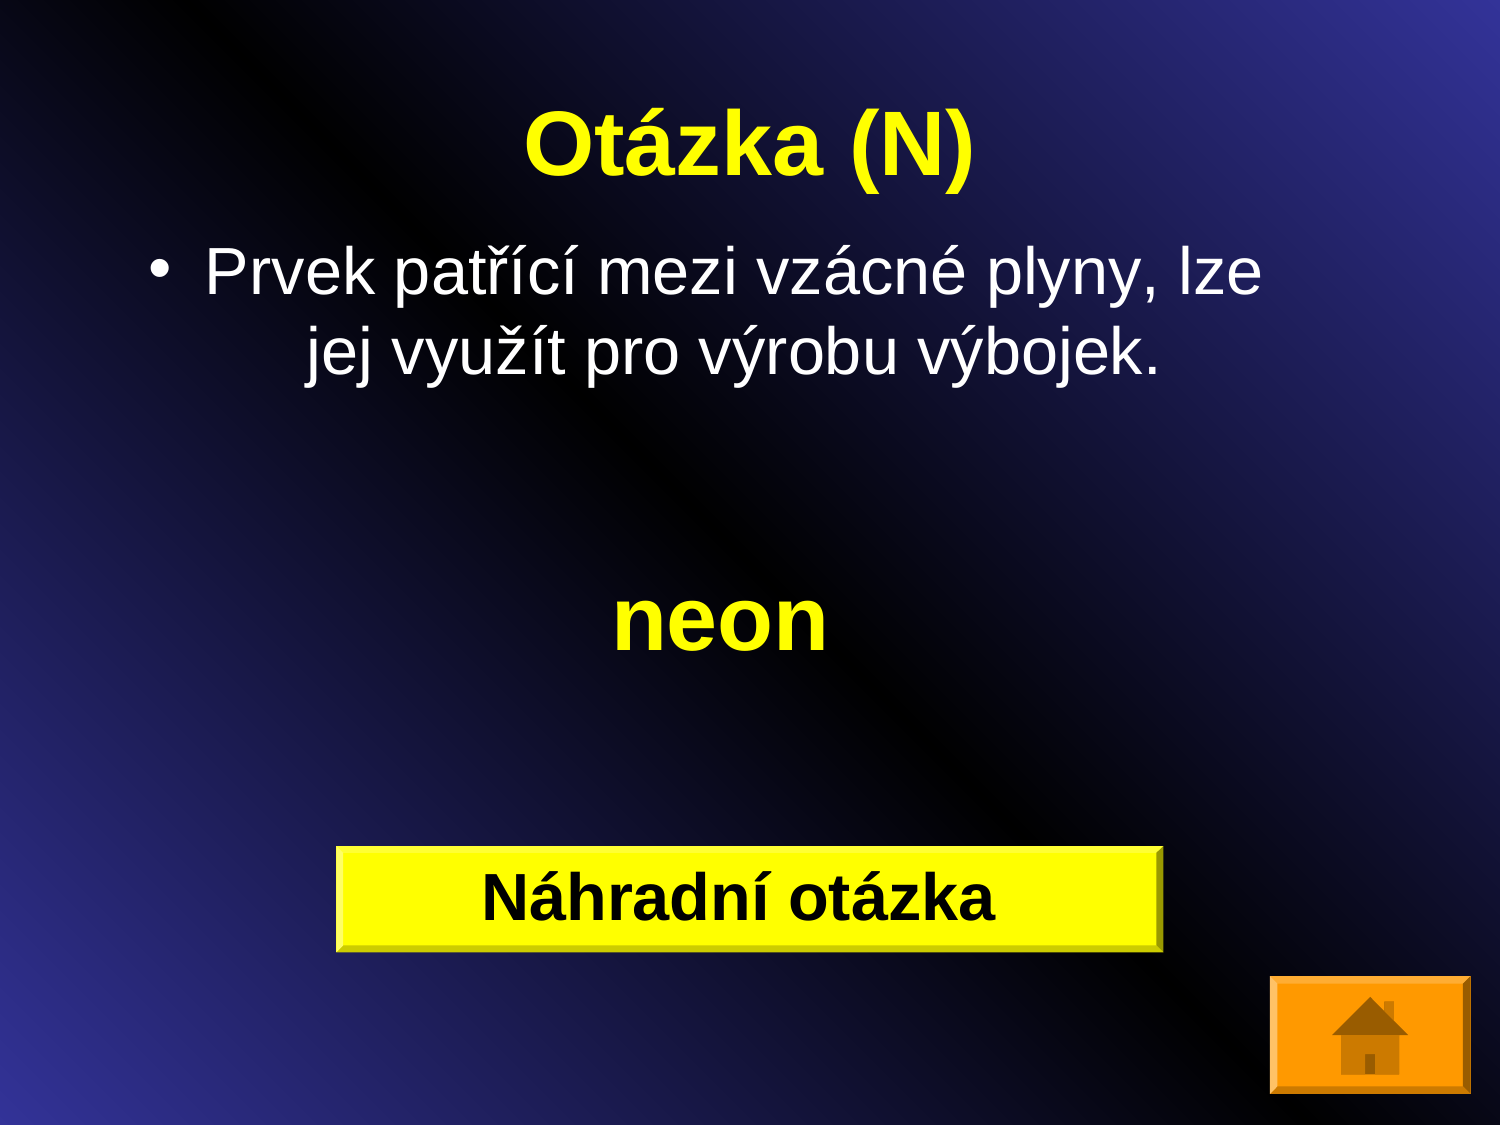

# Otázka (N)
Prvek patřící mezi vzácné plyny, lze
jej využít pro výrobu výbojek.
neon
Náhradní otázka